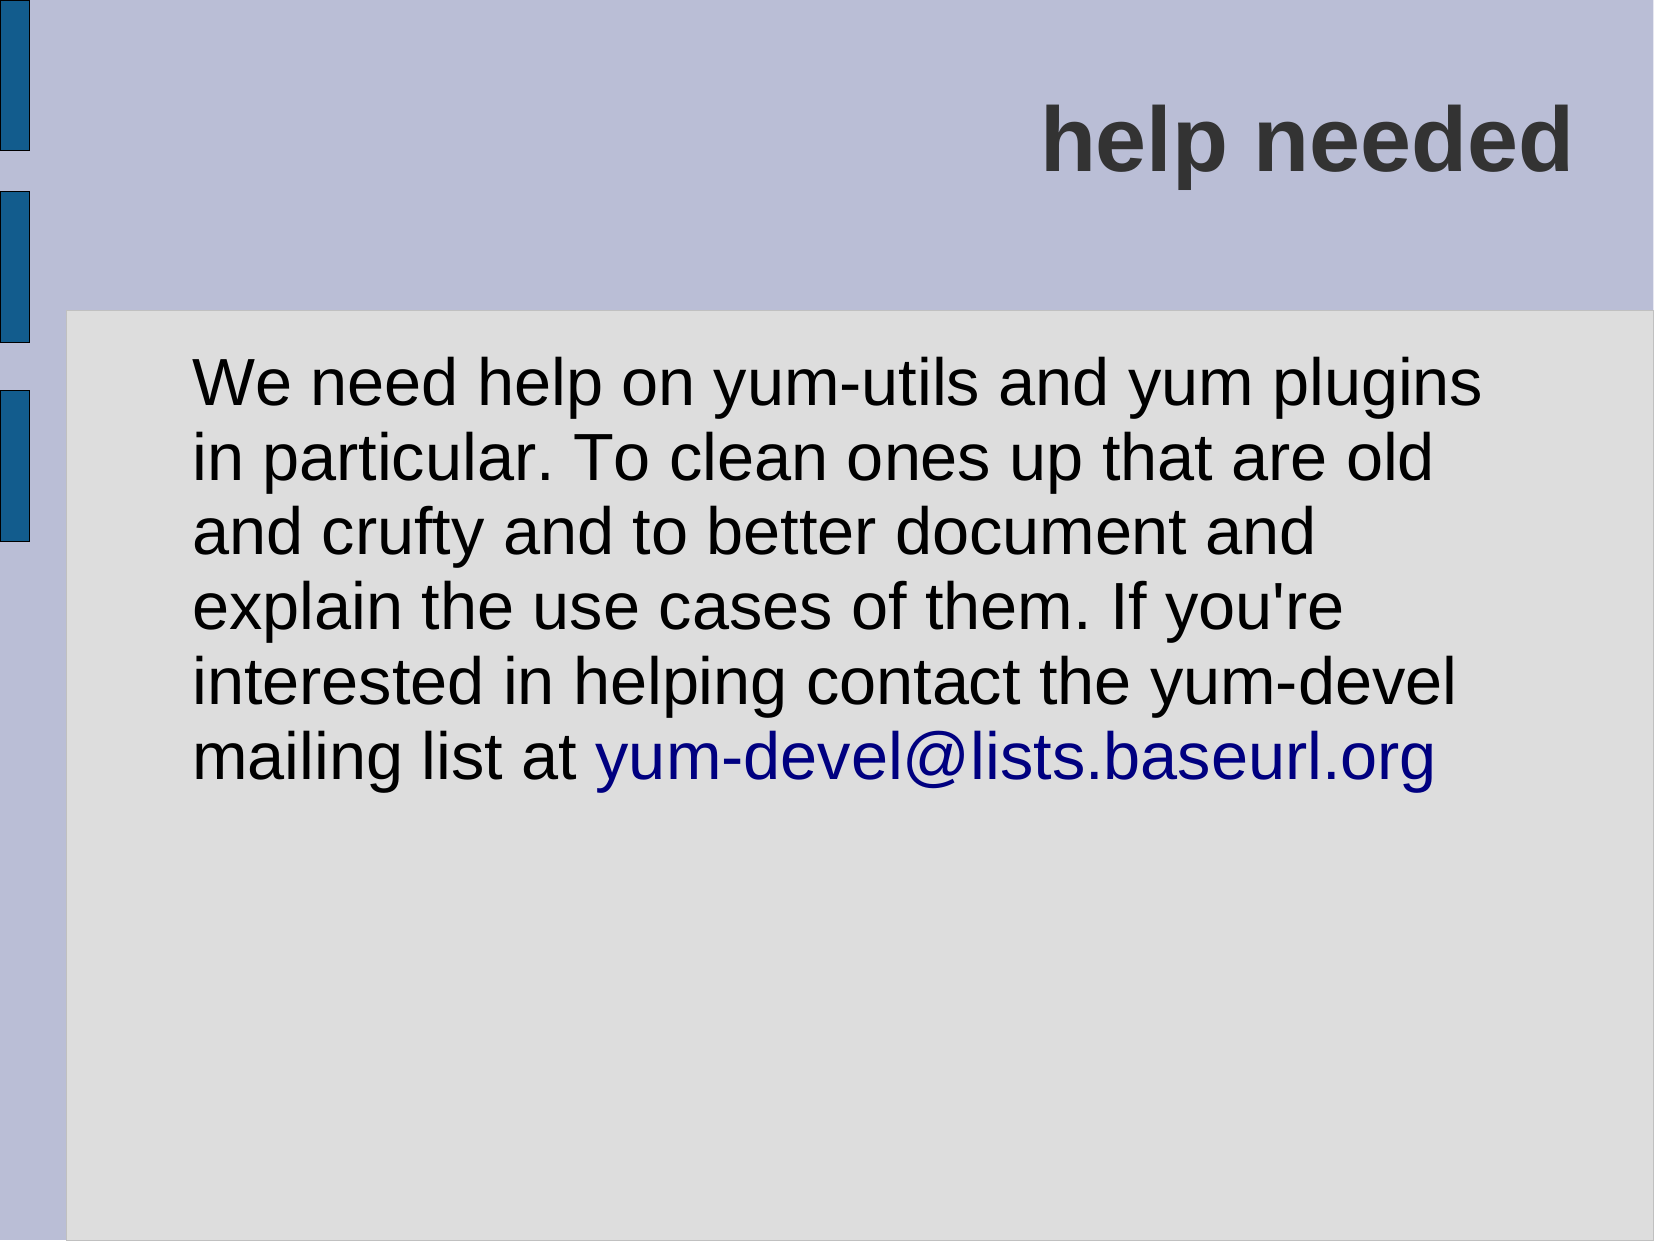

# help needed
We need help on yum-utils and yum plugins in particular. To clean ones up that are old and crufty and to better document and explain the use cases of them. If you're interested in helping contact the yum-devel mailing list at yum-devel@lists.baseurl.org